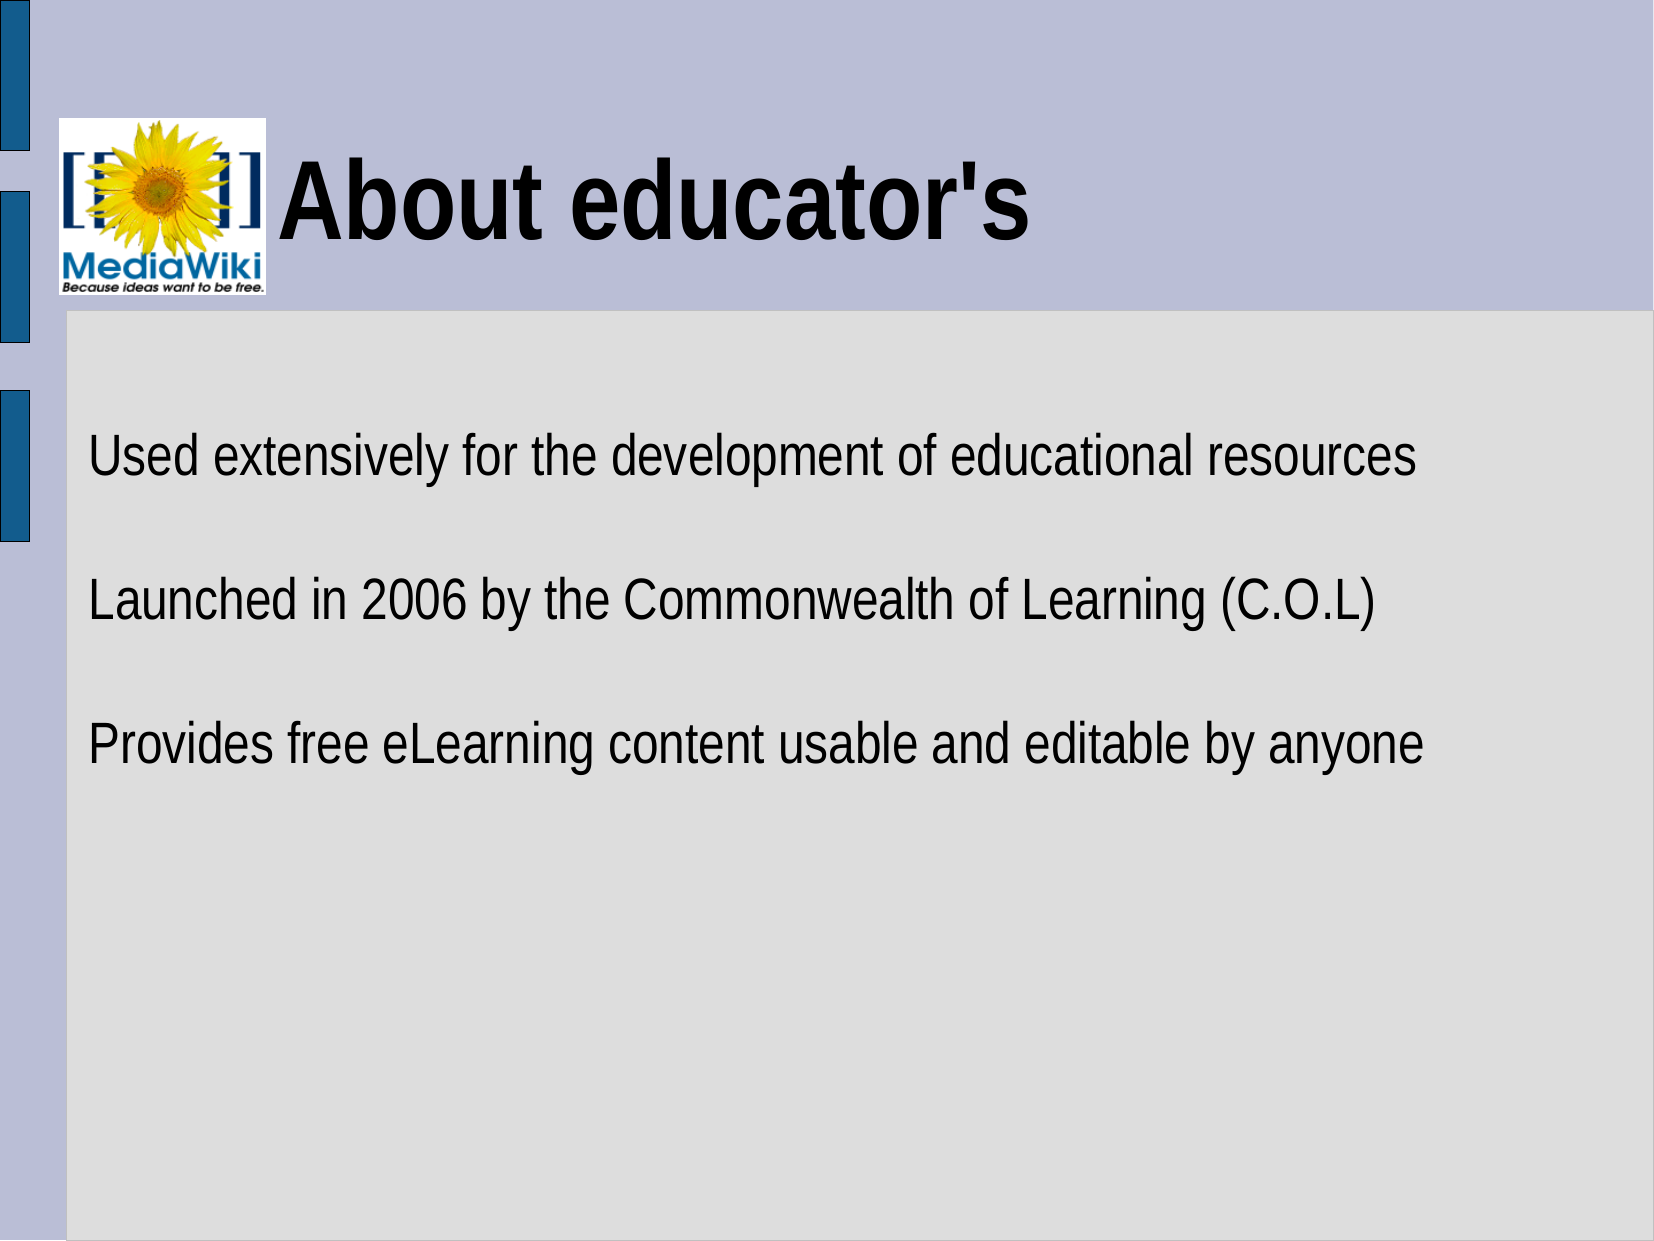

About educator's
Used extensively for the development of educational resources
Launched in 2006 by the Commonwealth of Learning (C.O.L)
Provides free eLearning content usable and editable by anyone